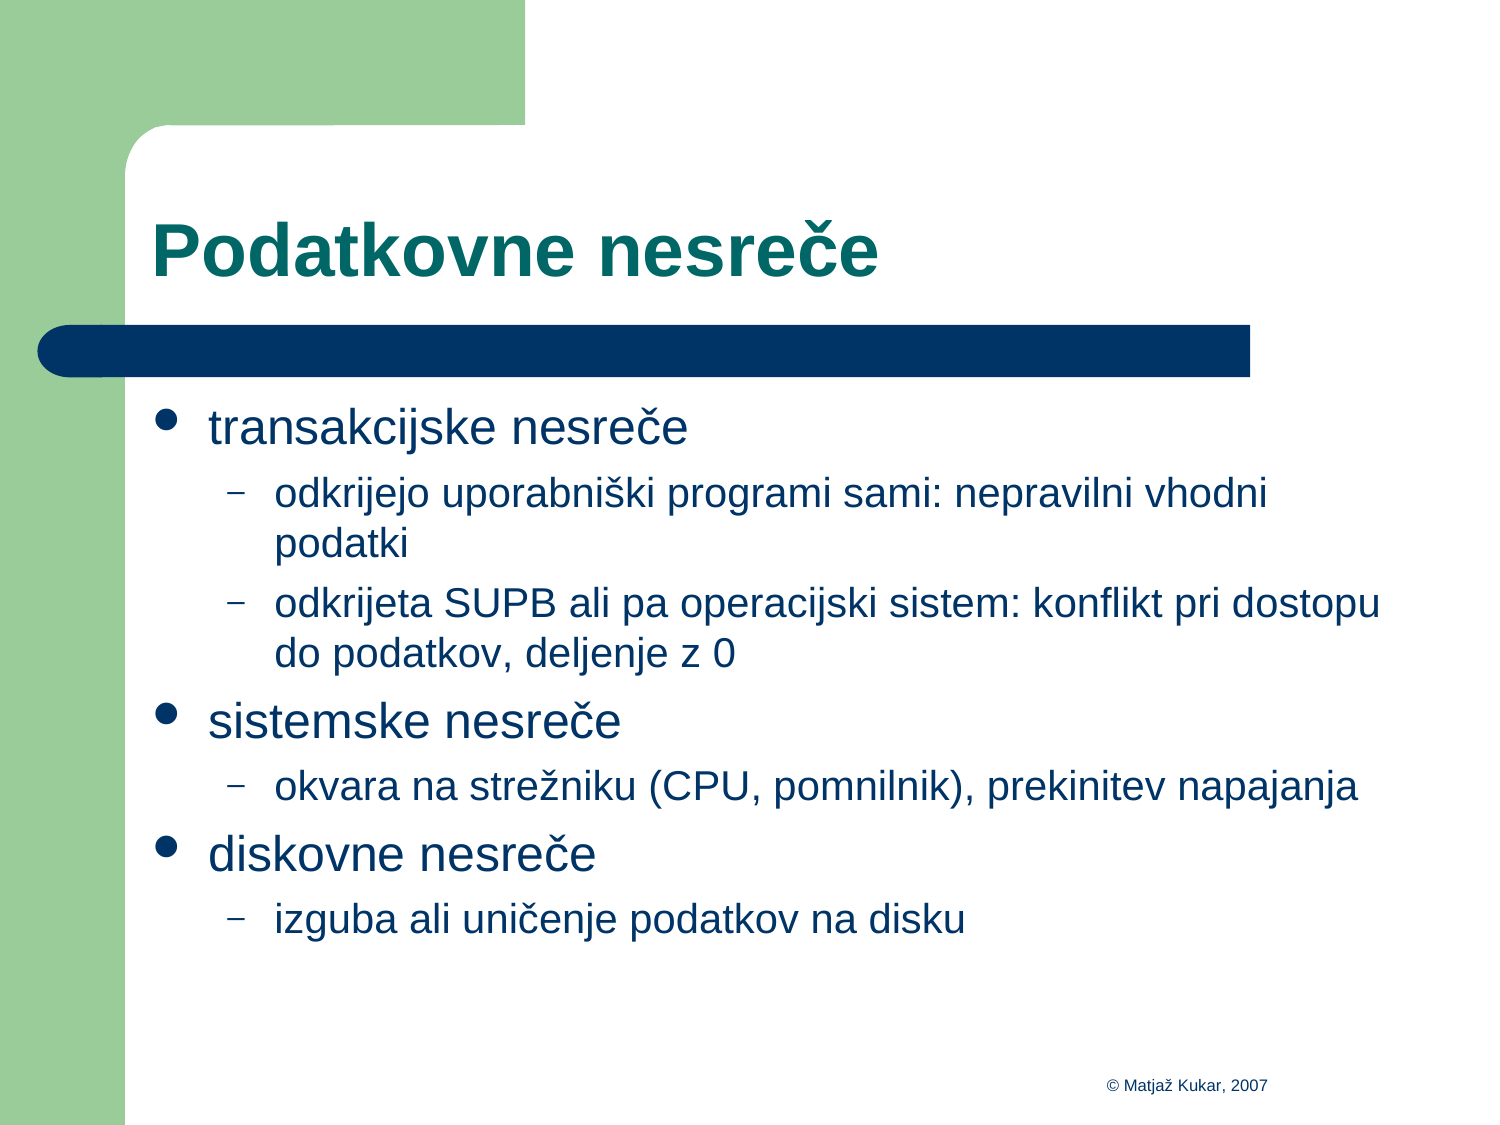

# Podatkovne nesreče
transakcijske nesreče
odkrijejo uporabniški programi sami: nepravilni vhodni podatki
odkrijeta SUPB ali pa operacijski sistem: konflikt pri dostopu do podatkov, deljenje z 0
sistemske nesreče
okvara na strežniku (CPU, pomnilnik), prekinitev napajanja
diskovne nesreče
izguba ali uničenje podatkov na disku
© Matjaž Kukar, 2007